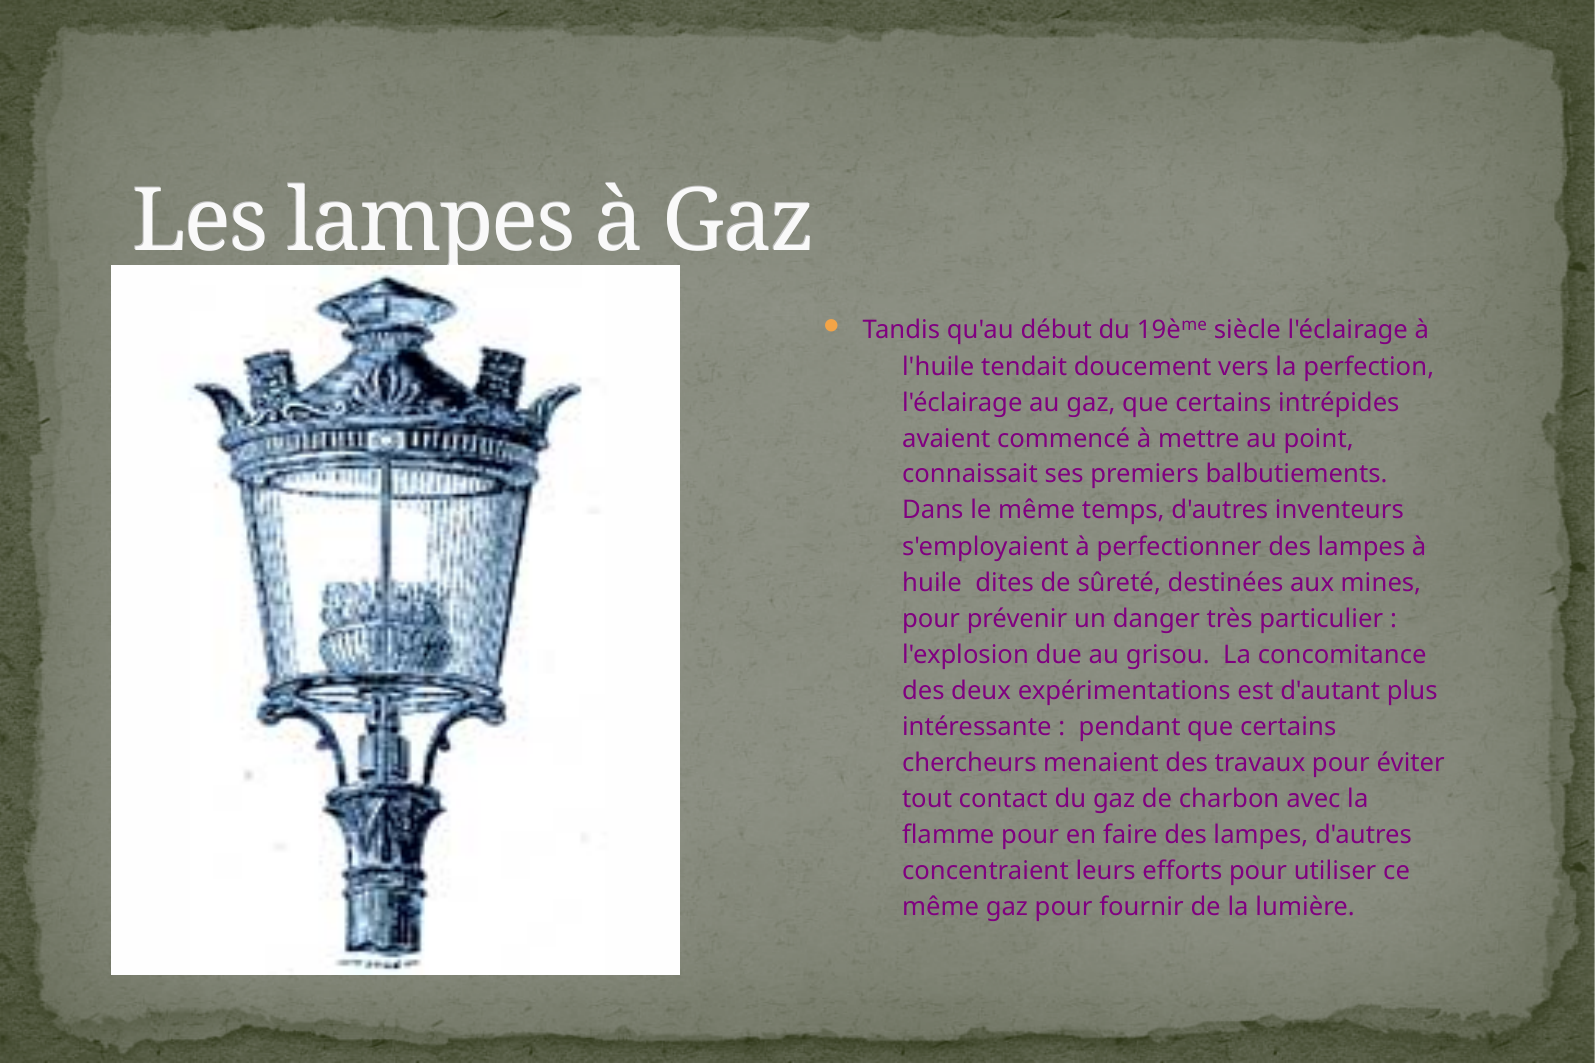

# Les lampes à Gaz
Tandis qu'au début du 19ème siècle l'éclairage à l'huile tendait doucement vers la perfection, l'éclairage au gaz, que certains intrépides avaient commencé à mettre au point, connaissait ses premiers balbutiements. Dans le même temps, d'autres inventeurs s'employaient à perfectionner des lampes à huile dites de sûreté, destinées aux mines, pour prévenir un danger très particulier : l'explosion due au grisou. La concomitance des deux expérimentations est d'autant plus intéressante : pendant que certains chercheurs menaient des travaux pour éviter tout contact du gaz de charbon avec la flamme pour en faire des lampes, d'autres concentraient leurs efforts pour utiliser ce même gaz pour fournir de la lumière.